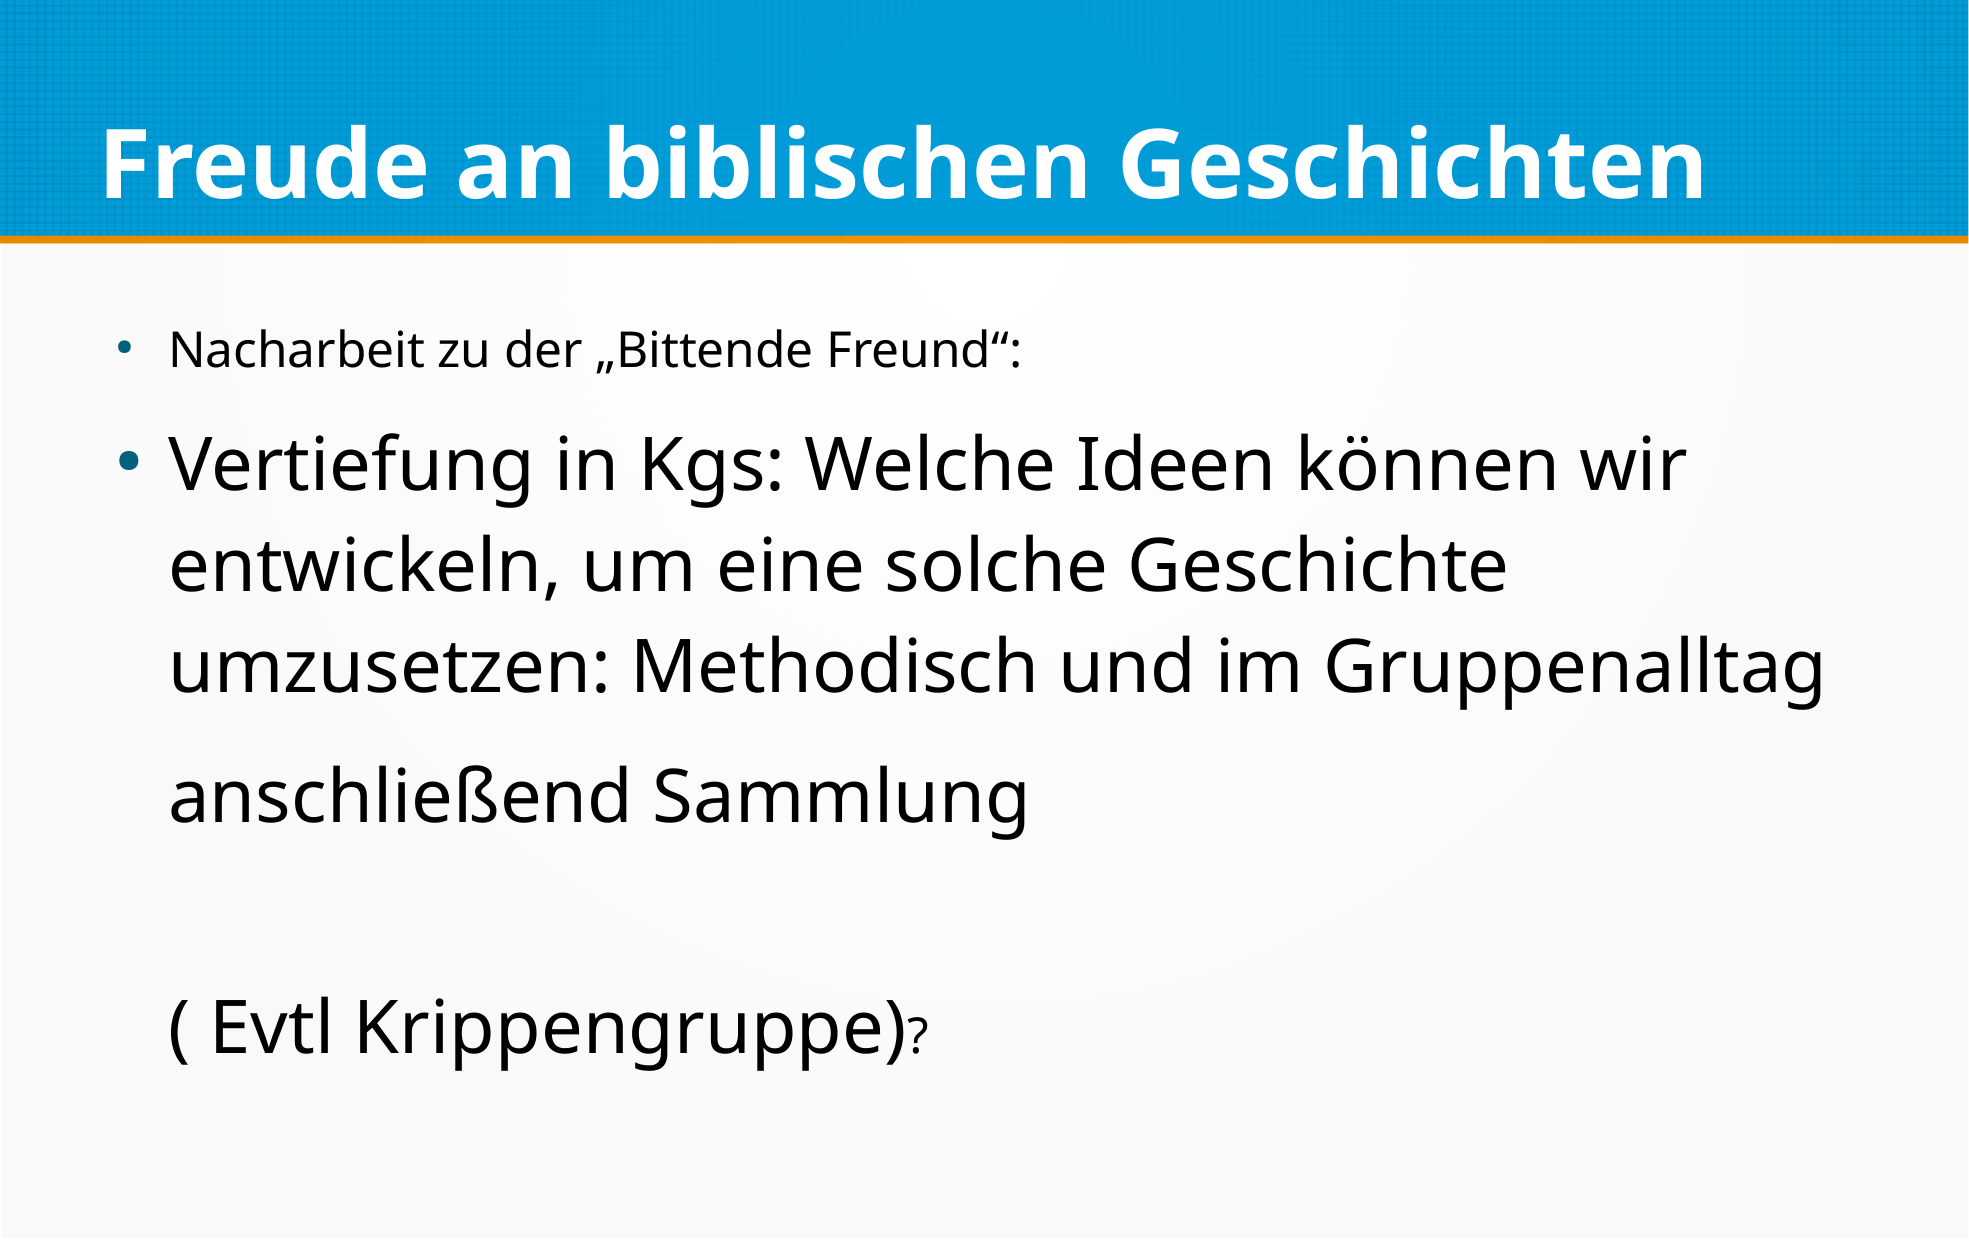

# Freude an biblischen Geschichten
Nacharbeit zu der „Bittende Freund“:
Vertiefung in Kgs: Welche Ideen können wir entwickeln, um eine solche Geschichte umzusetzen: Methodisch und im Gruppenalltag
anschließend Sammlung
( Evtl Krippengruppe)?